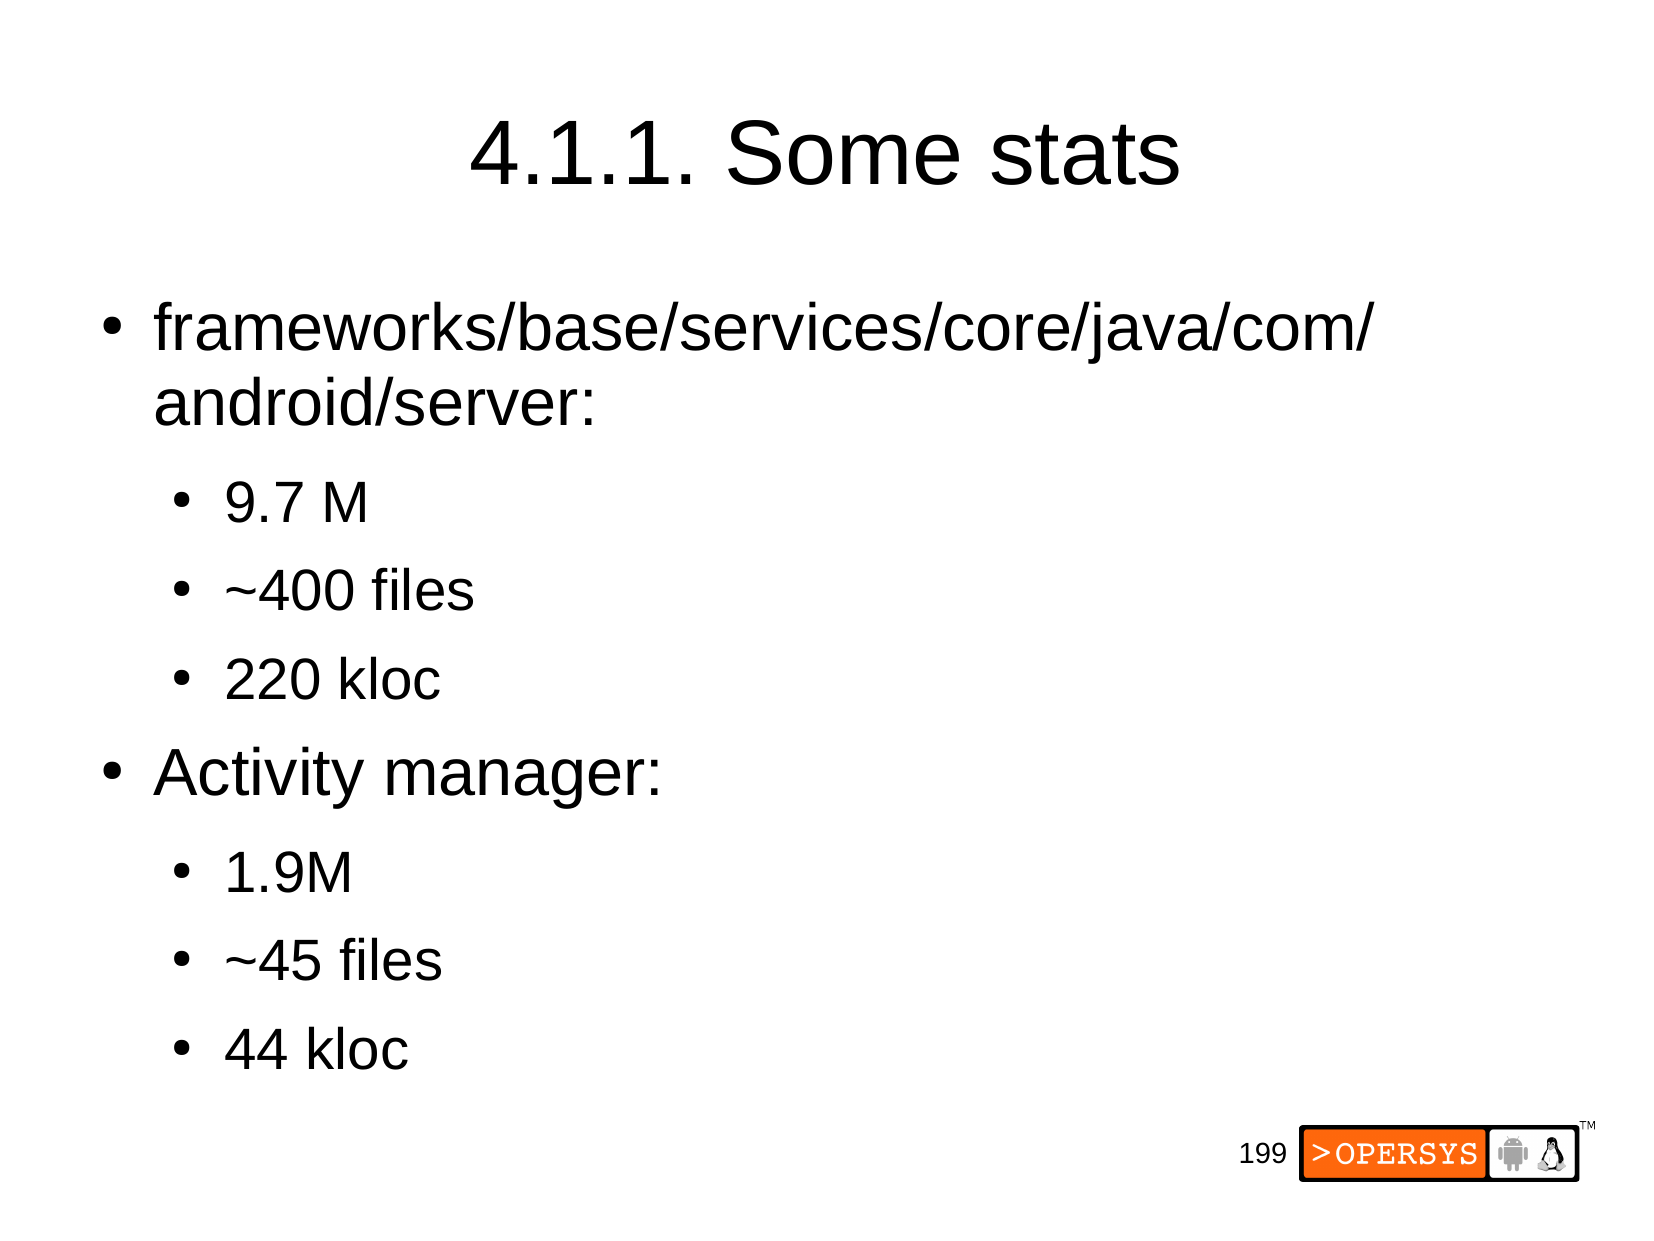

# 4.1.1. Some stats
frameworks/base/services/core/java/com/android/server:
9.7 M
~400 files
220 kloc
Activity manager:
1.9M
~45 files
44 kloc